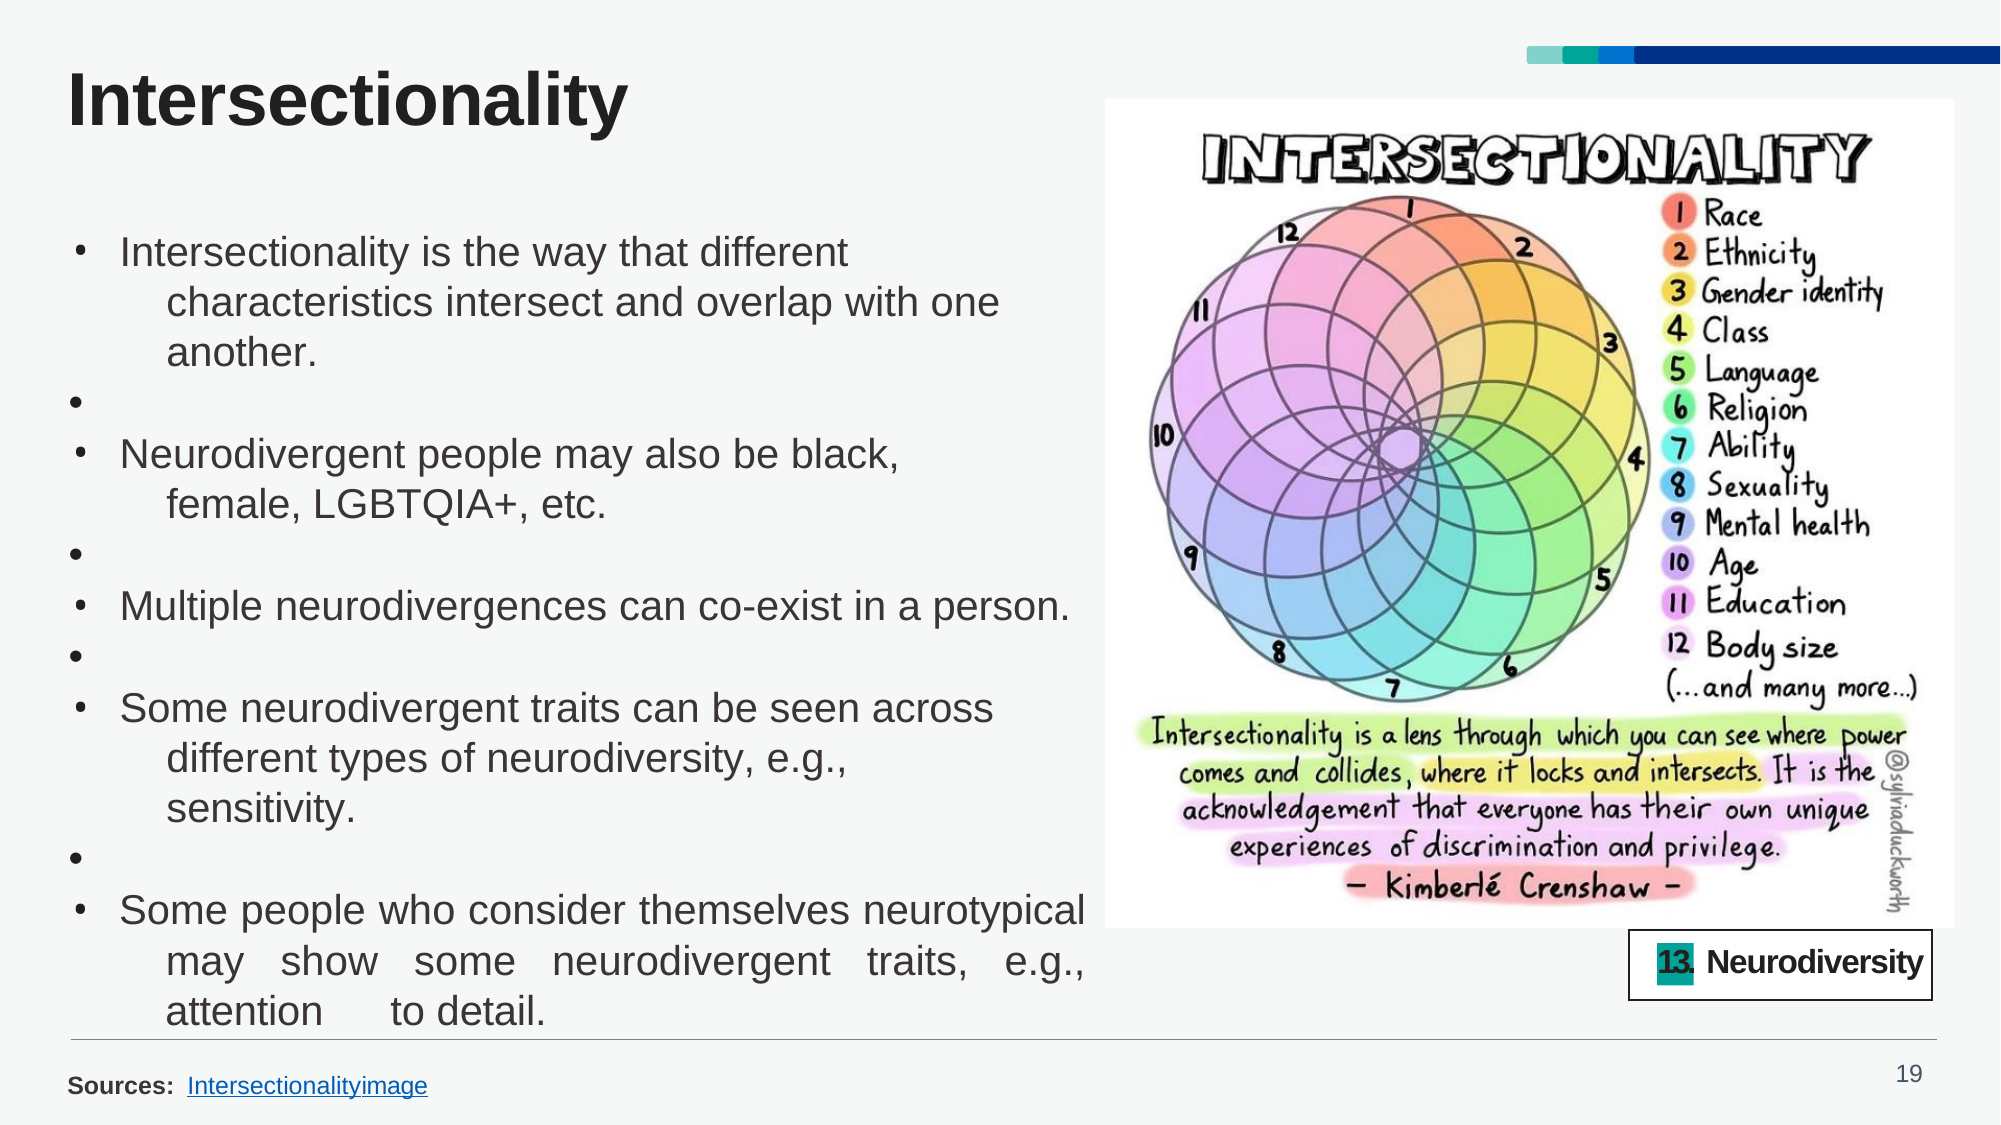

# Intersectionality
Intersectionality is the way that different characteristics intersect and overlap with one another.
Neurodivergent people may also be black, female, LGBTQIA+, etc.
Multiple neurodivergences can co-exist in a person.
Some neurodivergent traits can be seen across different types of neurodiversity, e.g., sensitivity.
Some people who consider themselves neurotypical 	may show some neurodivergent traits, e.g., attention 	to detail.
13. Neurodiversity
Sources: Intersectionalityimage